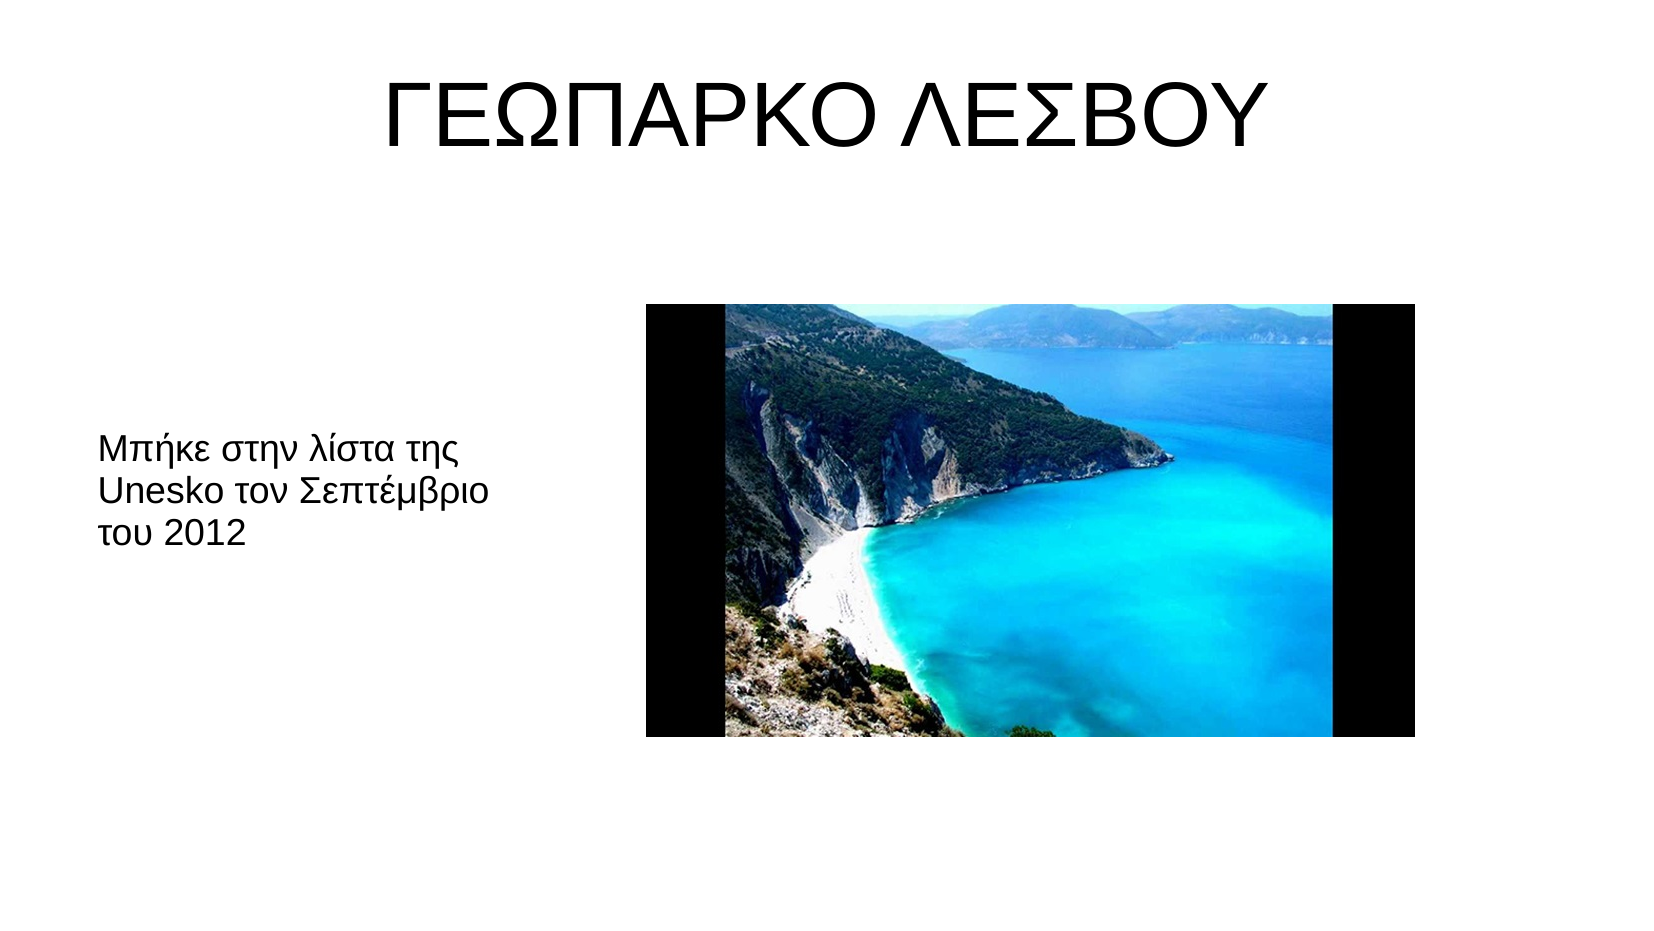

# ΓΕΩΠΑΡΚΟ ΛΕΣΒΟΥ
Μπήκε στην λίστα της Unesko τον Σεπτέμβριο του 2012